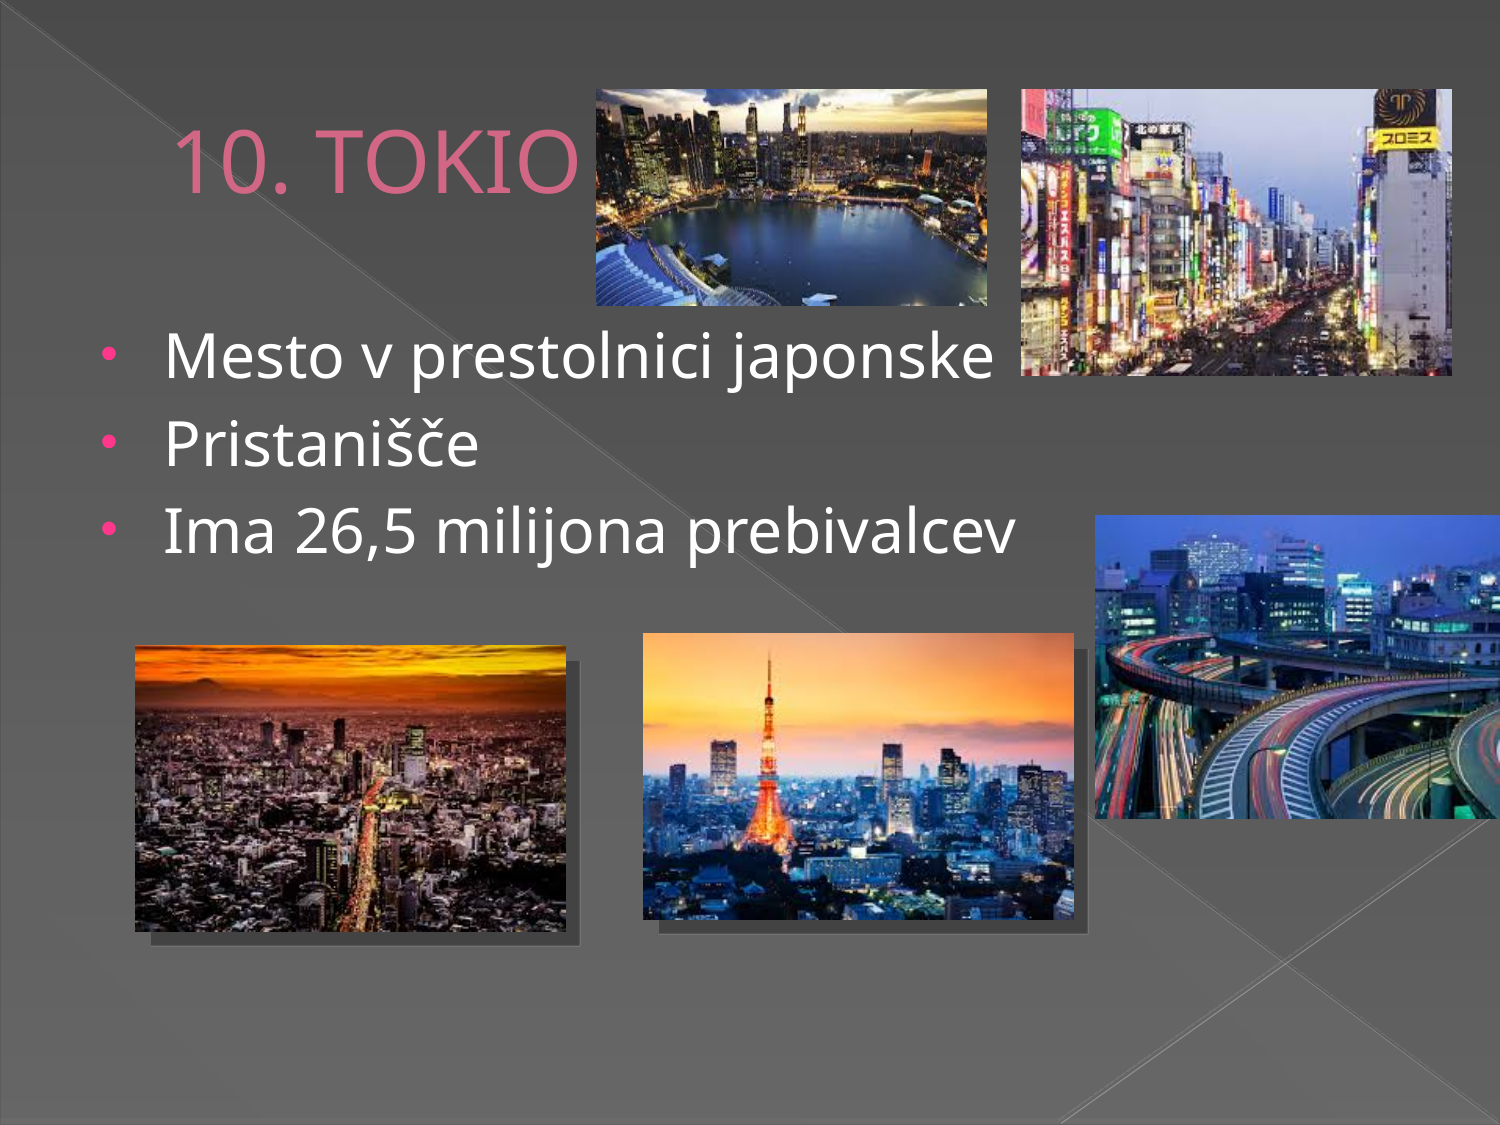

# 10. TOKIO
Mesto v prestolnici japonske
Pristanišče
Ima 26,5 milijona prebivalcev